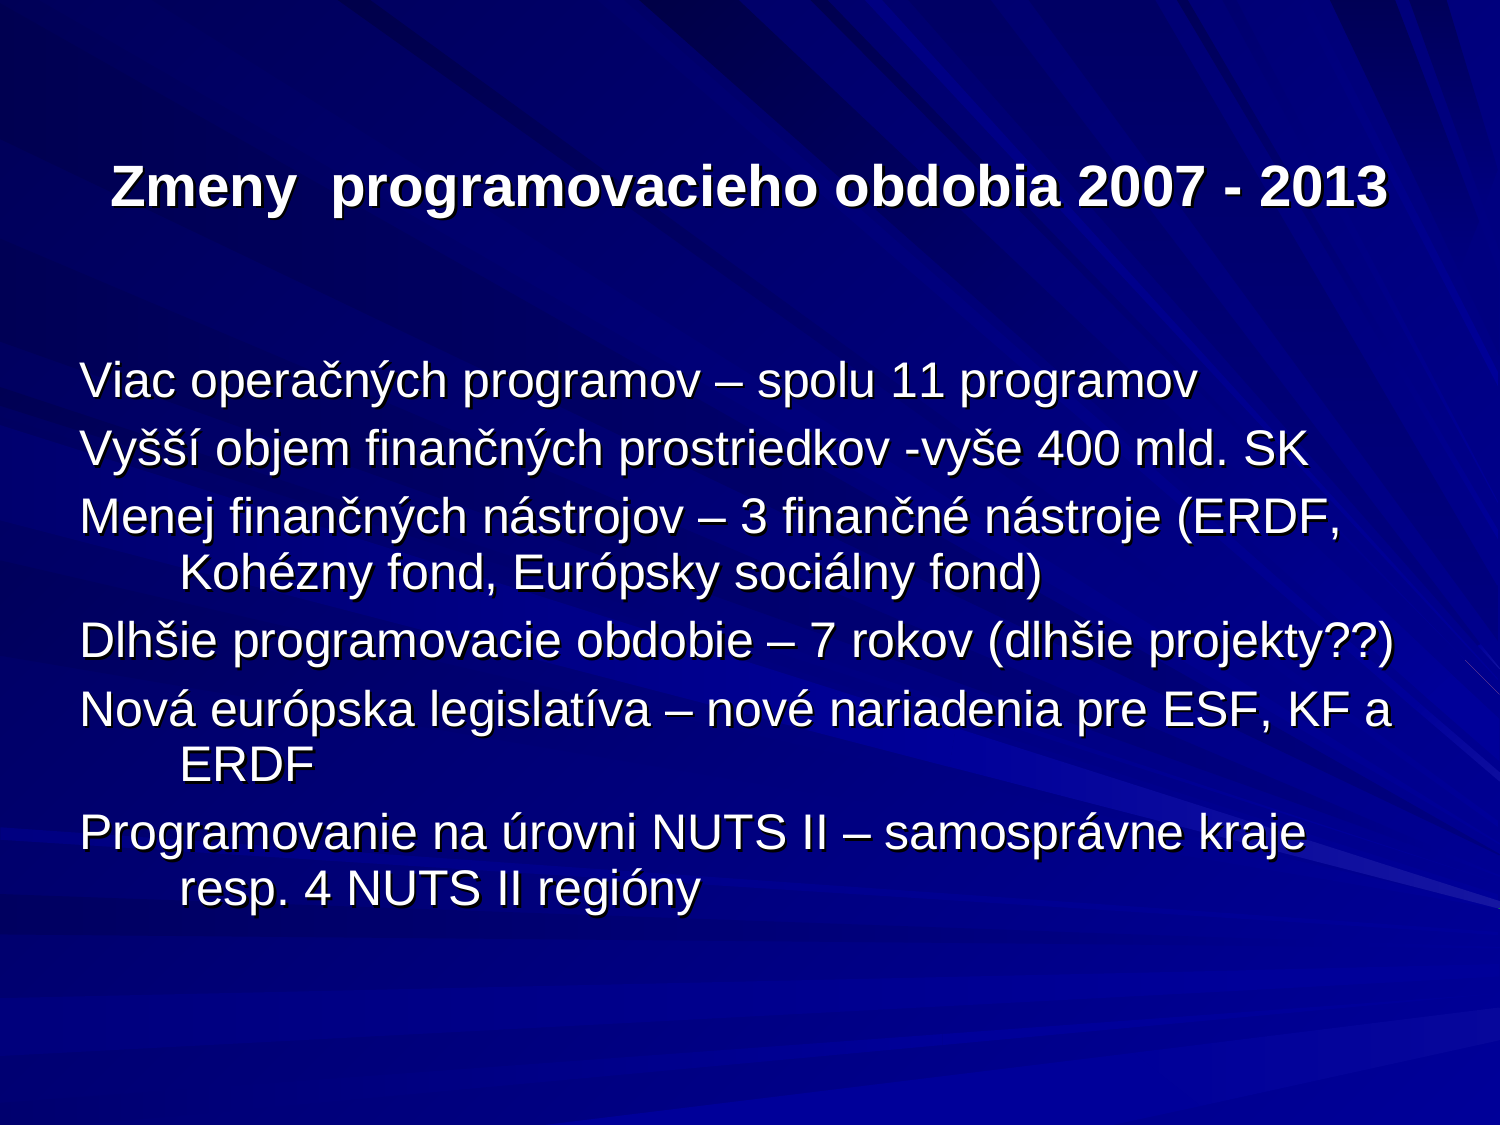

# Zmeny programovacieho obdobia 2007 - 2013
Viac operačných programov – spolu 11 programov
Vyšší objem finančných prostriedkov -vyše 400 mld. SK
Menej finančných nástrojov – 3 finančné nástroje (ERDF, Kohézny fond, Európsky sociálny fond)
Dlhšie programovacie obdobie – 7 rokov (dlhšie projekty??)
Nová európska legislatíva – nové nariadenia pre ESF, KF a ERDF
Programovanie na úrovni NUTS II – samosprávne kraje resp. 4 NUTS II regióny